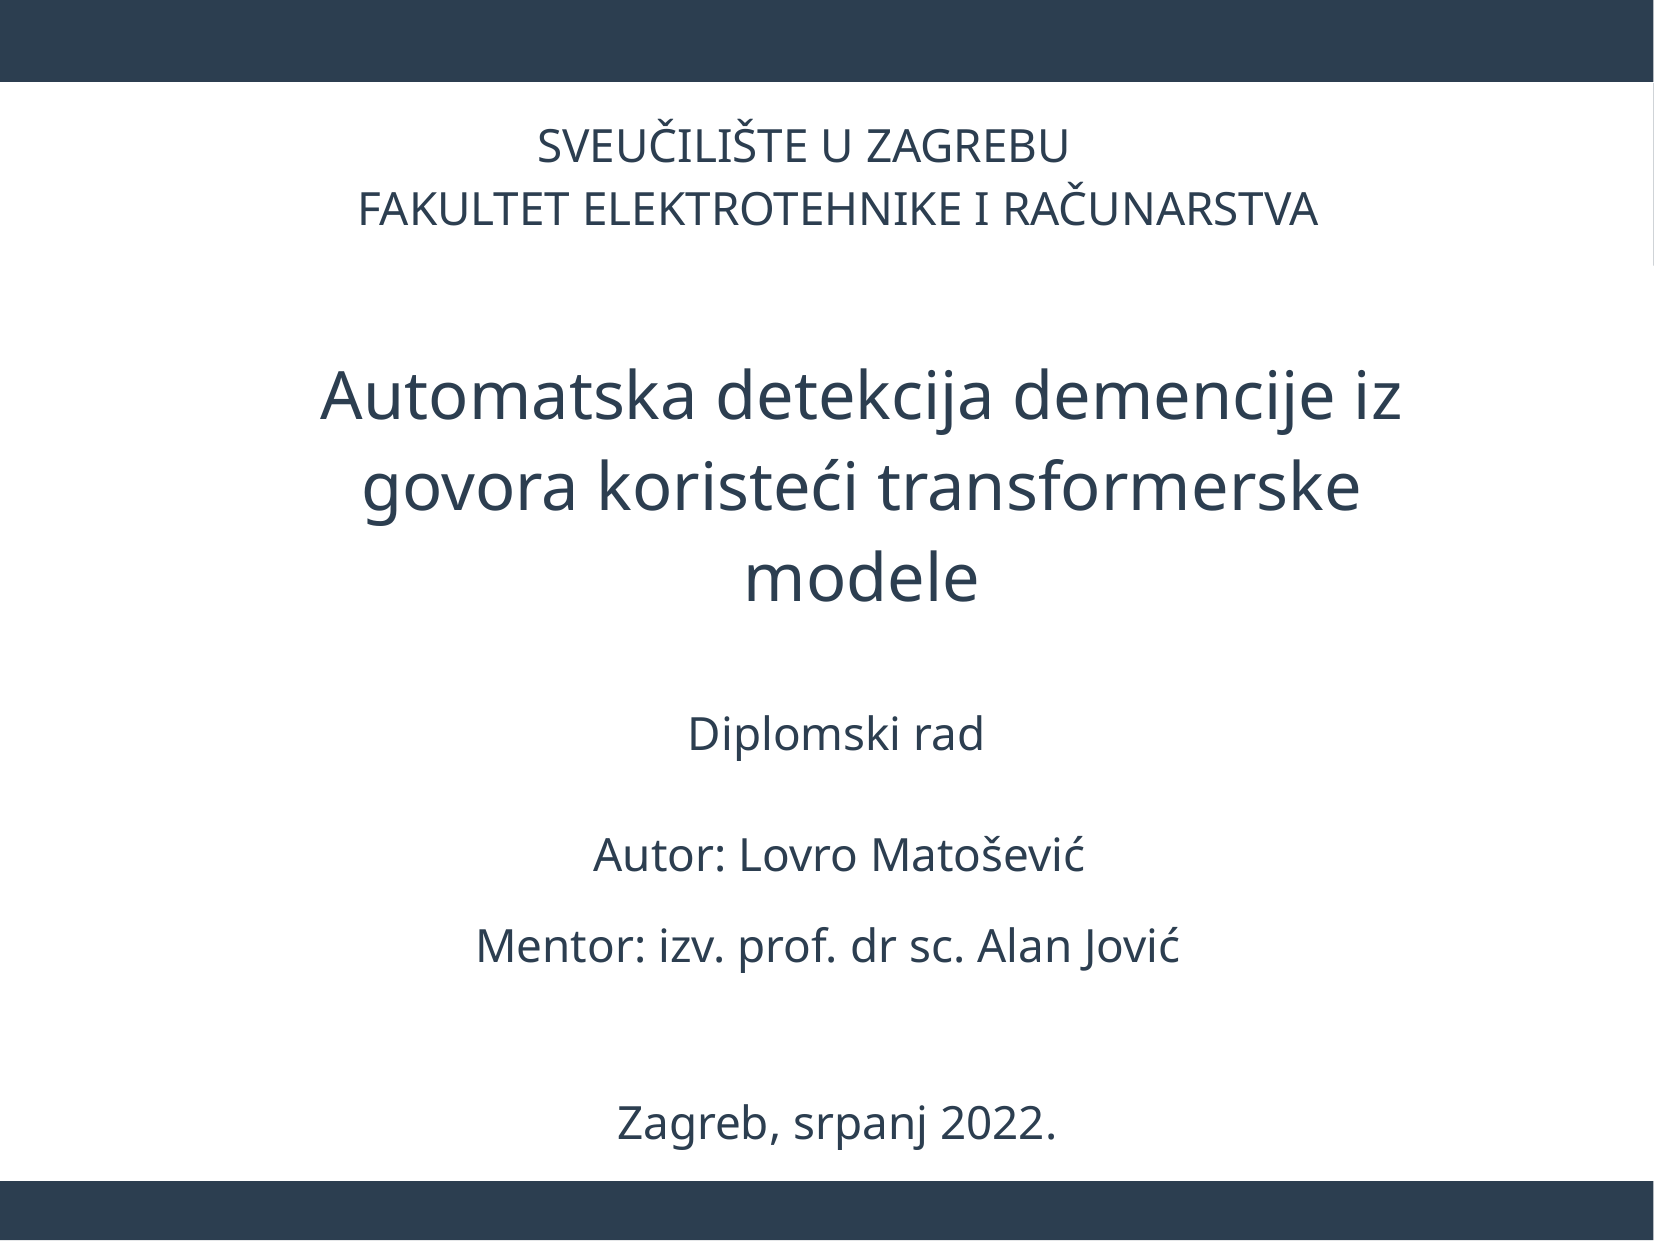

SVEUČILIŠTE U ZAGREBU
FAKULTET ELEKTROTEHNIKE I RAČUNARSTVA
# Automatska detekcija demencije iz govora koristeći transformerske modele
Diplomski rad
Autor: Lovro Matošević
Mentor: izv. prof. dr sc. Alan Jović
Zagreb, srpanj 2022.